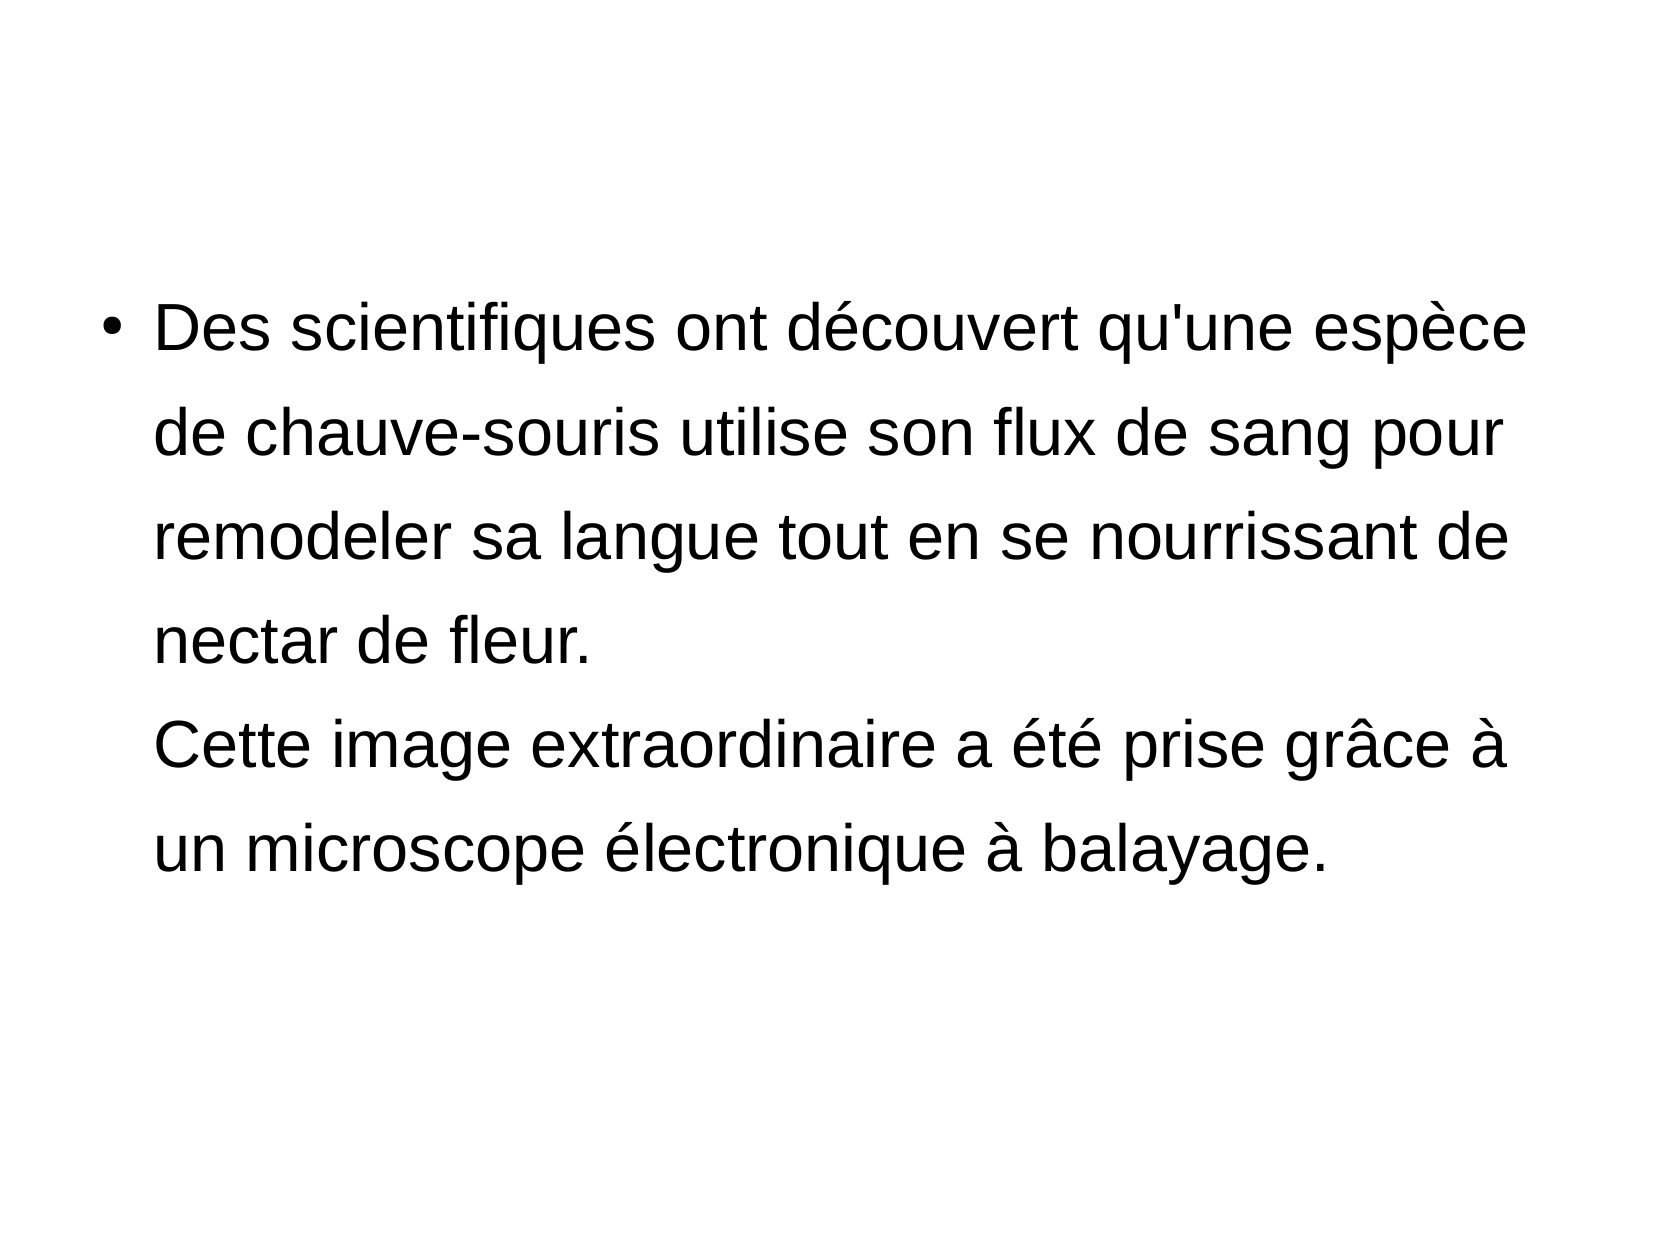

# Des scientifiques ont découvert qu'une espèce
de chauve-souris utilise son flux de sang pour
remodeler sa langue tout en se nourrissant de
nectar de fleur.
Cette image extraordinaire a été prise grâce à
un microscope électronique à balayage.